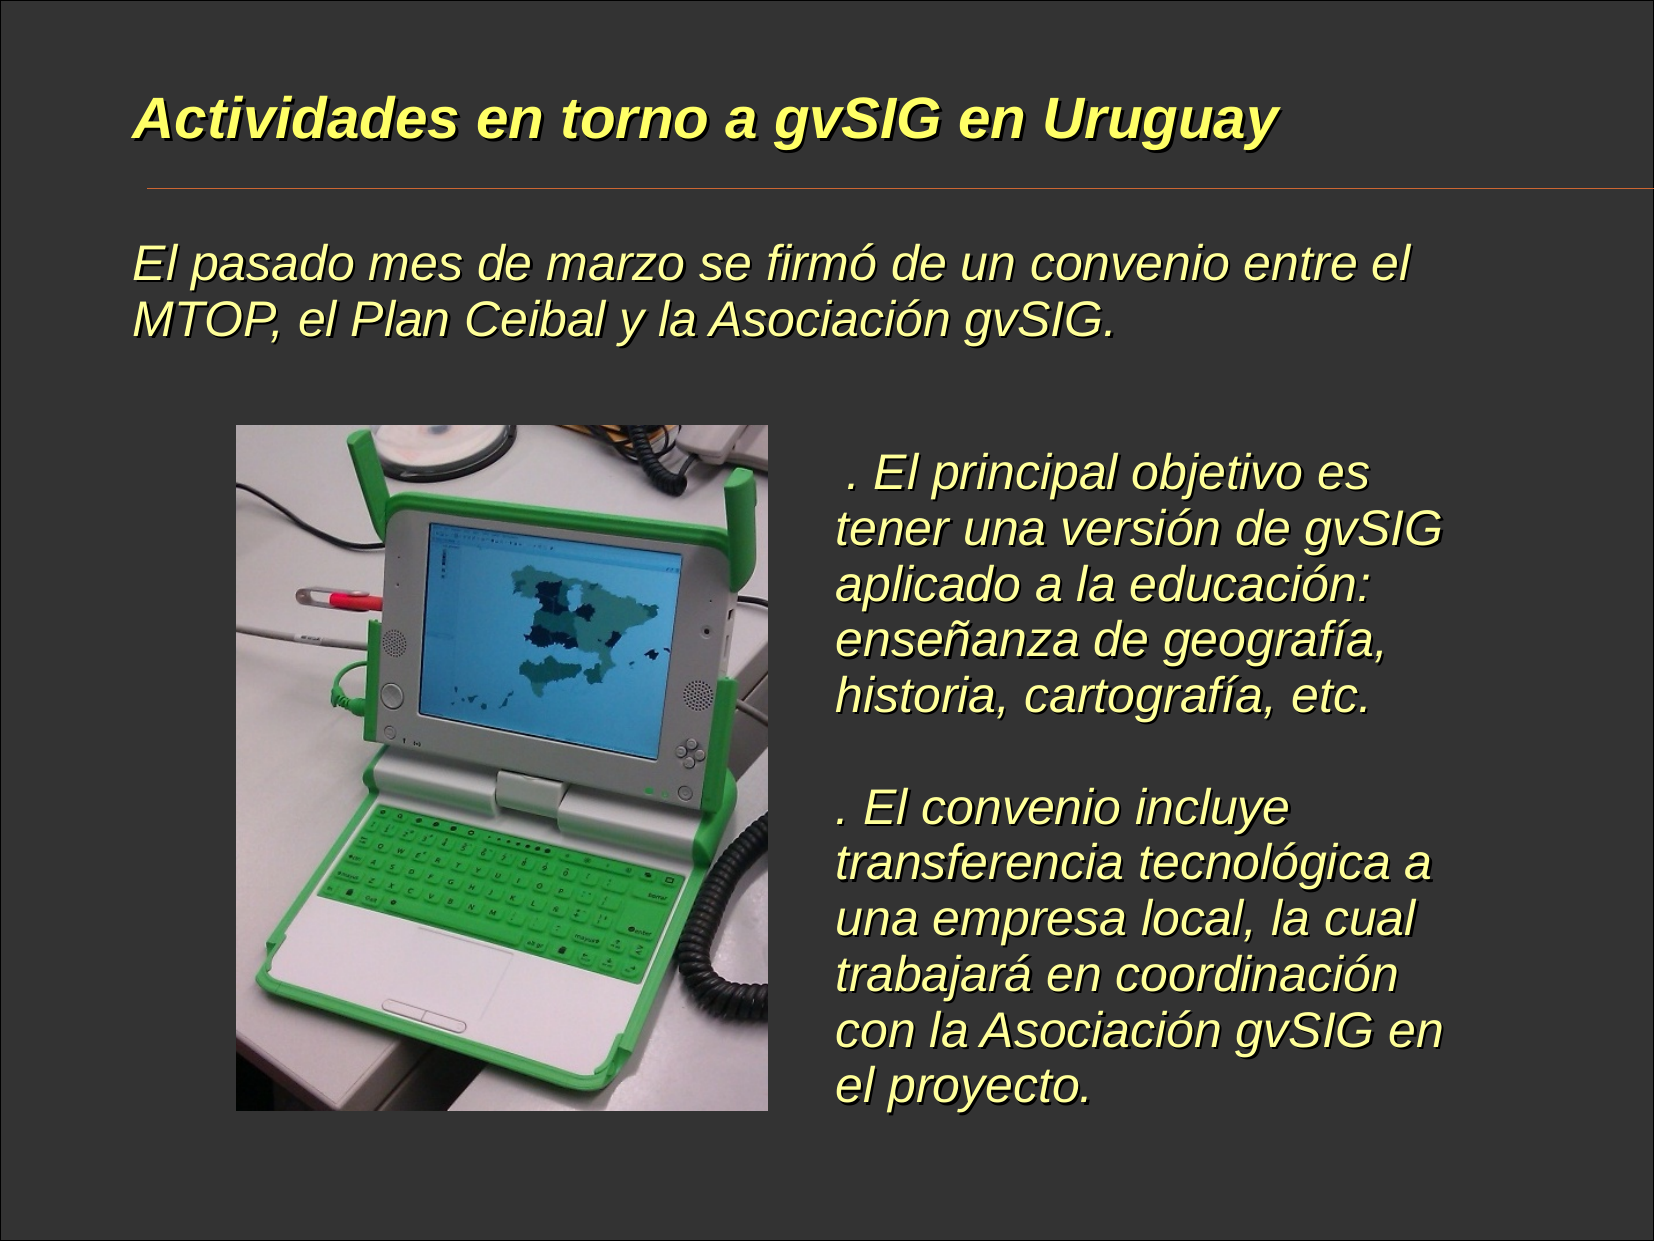

Actividades en torno a gvSIG en Uruguay
El pasado mes de marzo se firmó de un convenio entre el MTOP, el Plan Ceibal y la Asociación gvSIG.
 . El principal objetivo es tener una versión de gvSIG aplicado a la educación: enseñanza de geografía, historia, cartografía, etc.
. El convenio incluye transferencia tecnológica a una empresa local, la cual trabajará en coordinación con la Asociación gvSIG en el proyecto.